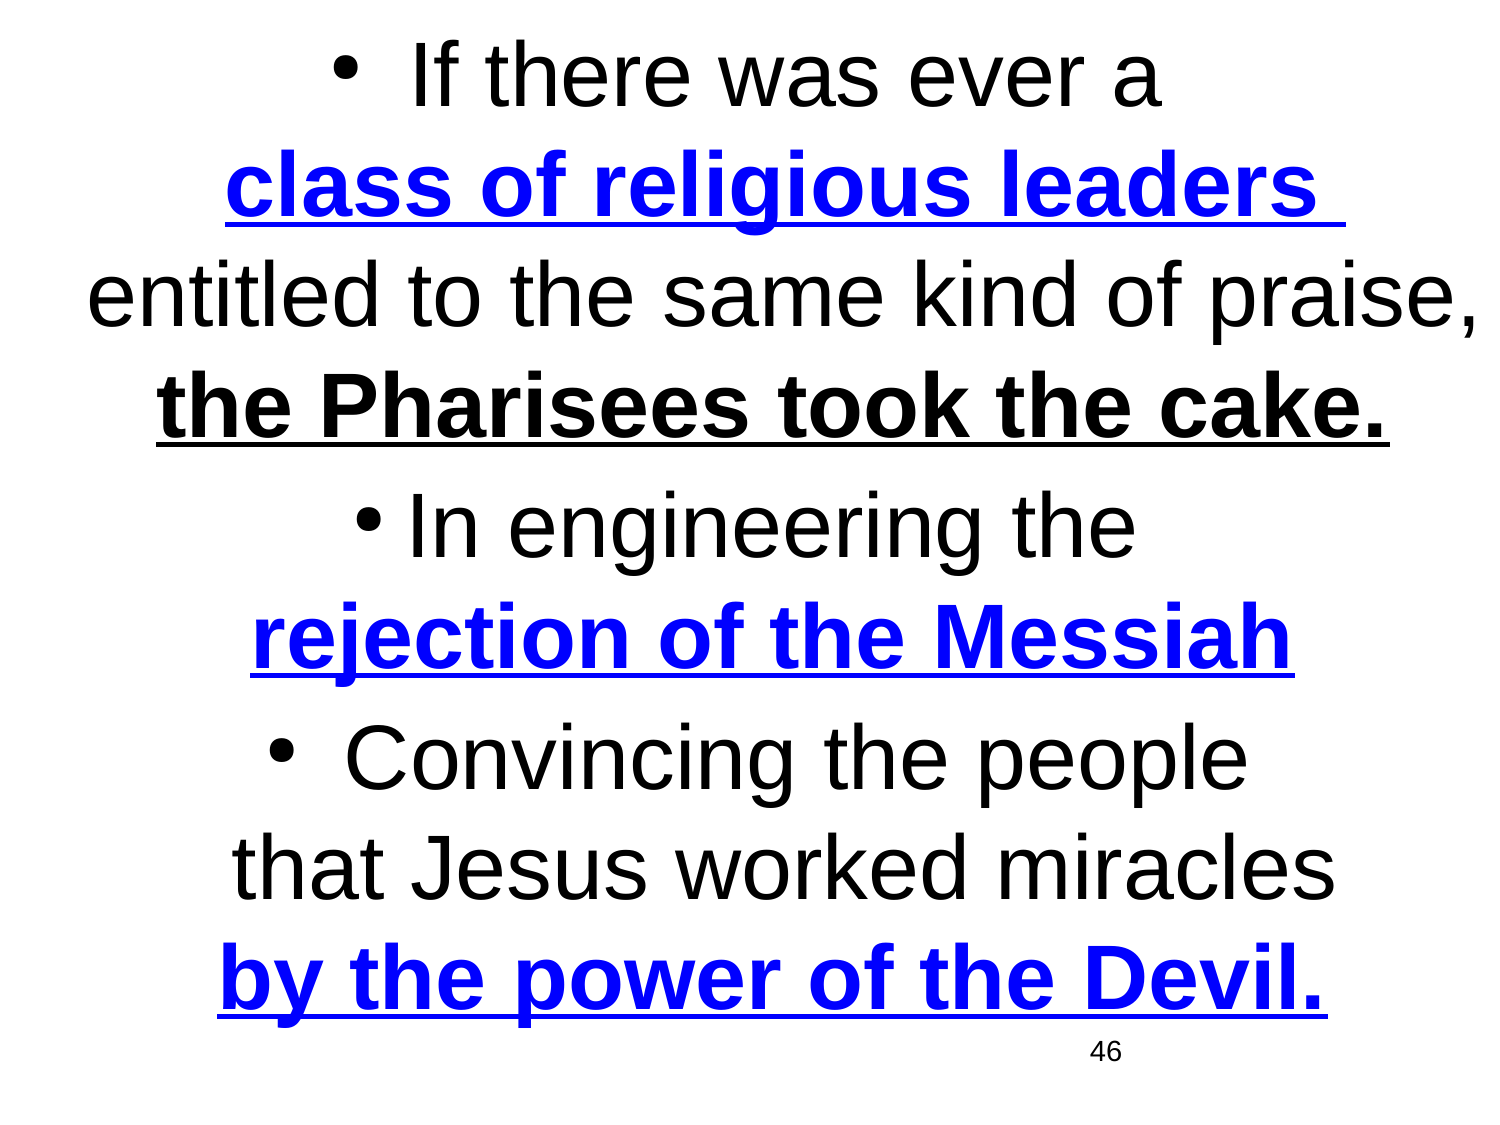

# If there was ever a class of religious leaders entitled to the same kind of praise, the Pharisees took the cake.
In engineering the
rejection of the Messiah
 Convincing the people
that Jesus worked miracles
by the power of the Devil.
46